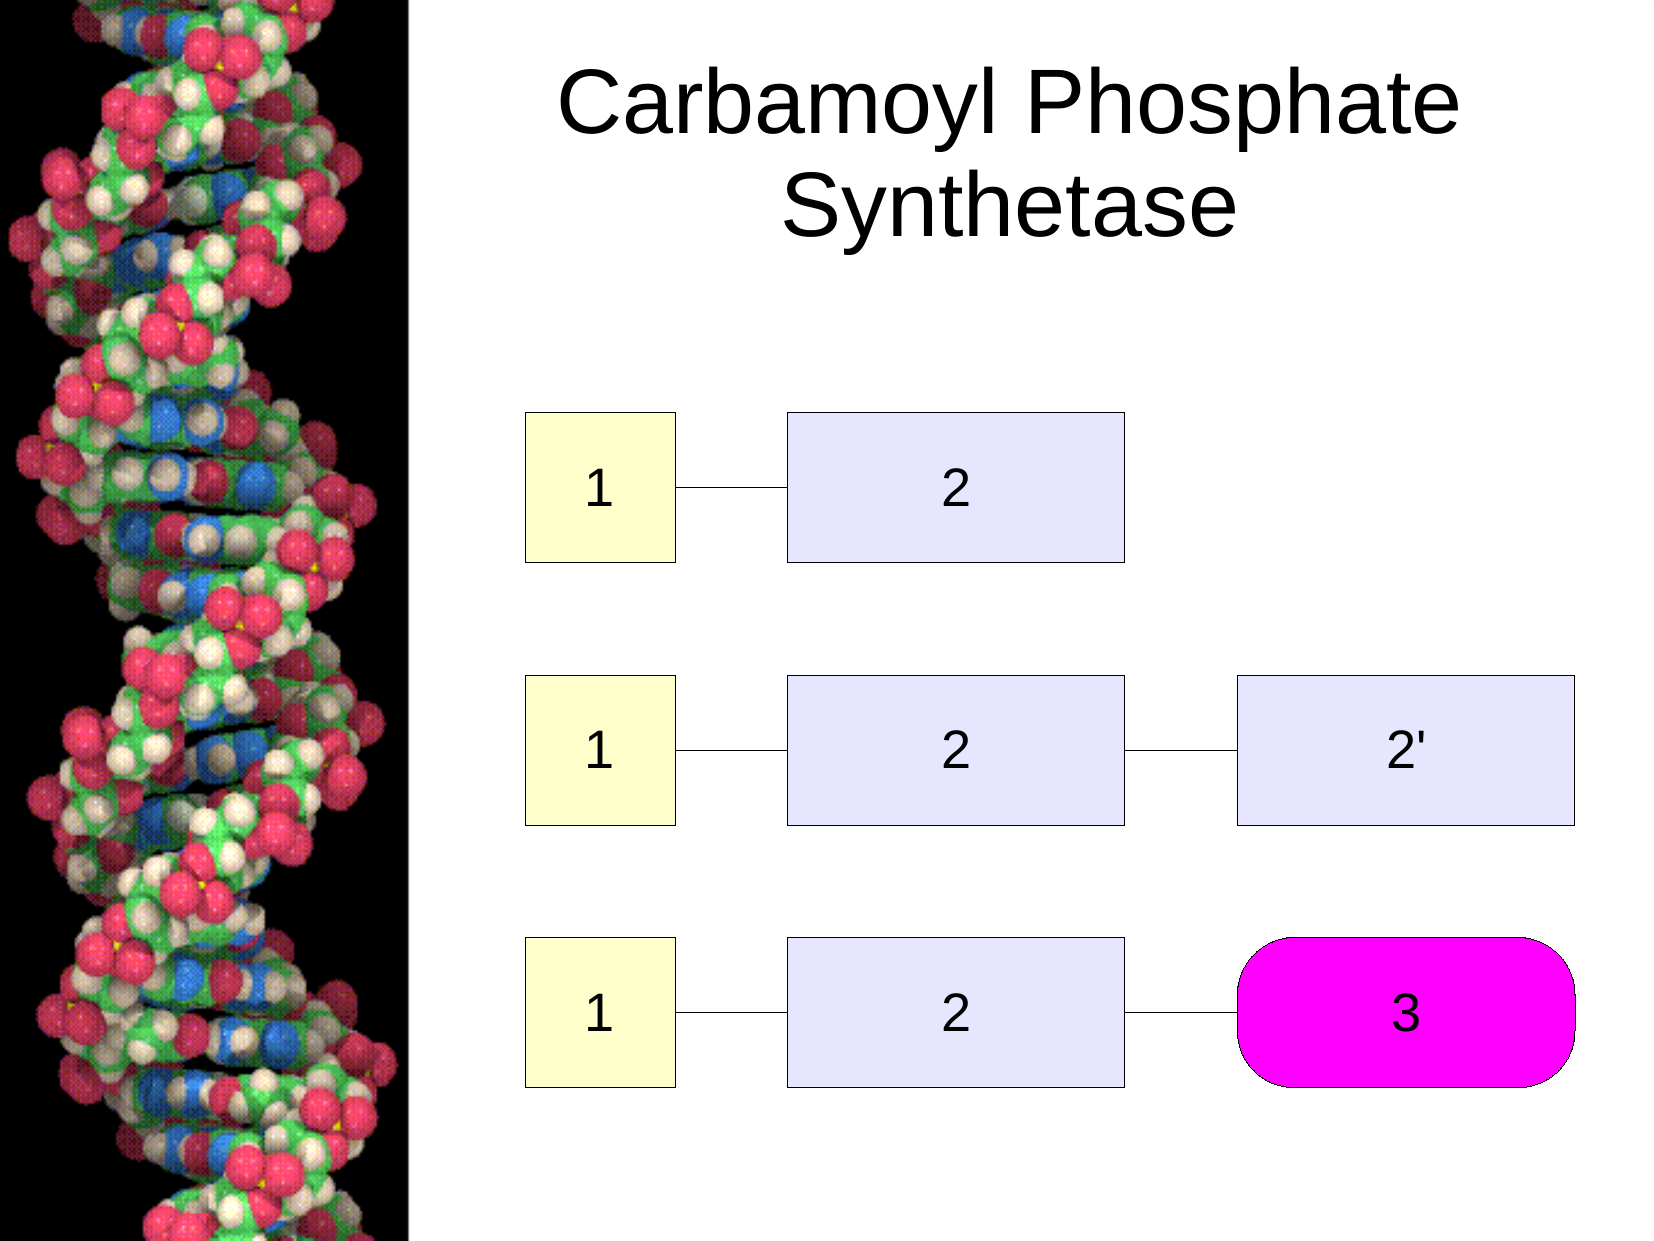

# Carbamoyl Phosphate Synthetase
1
2
2
1
2'
1
2
3